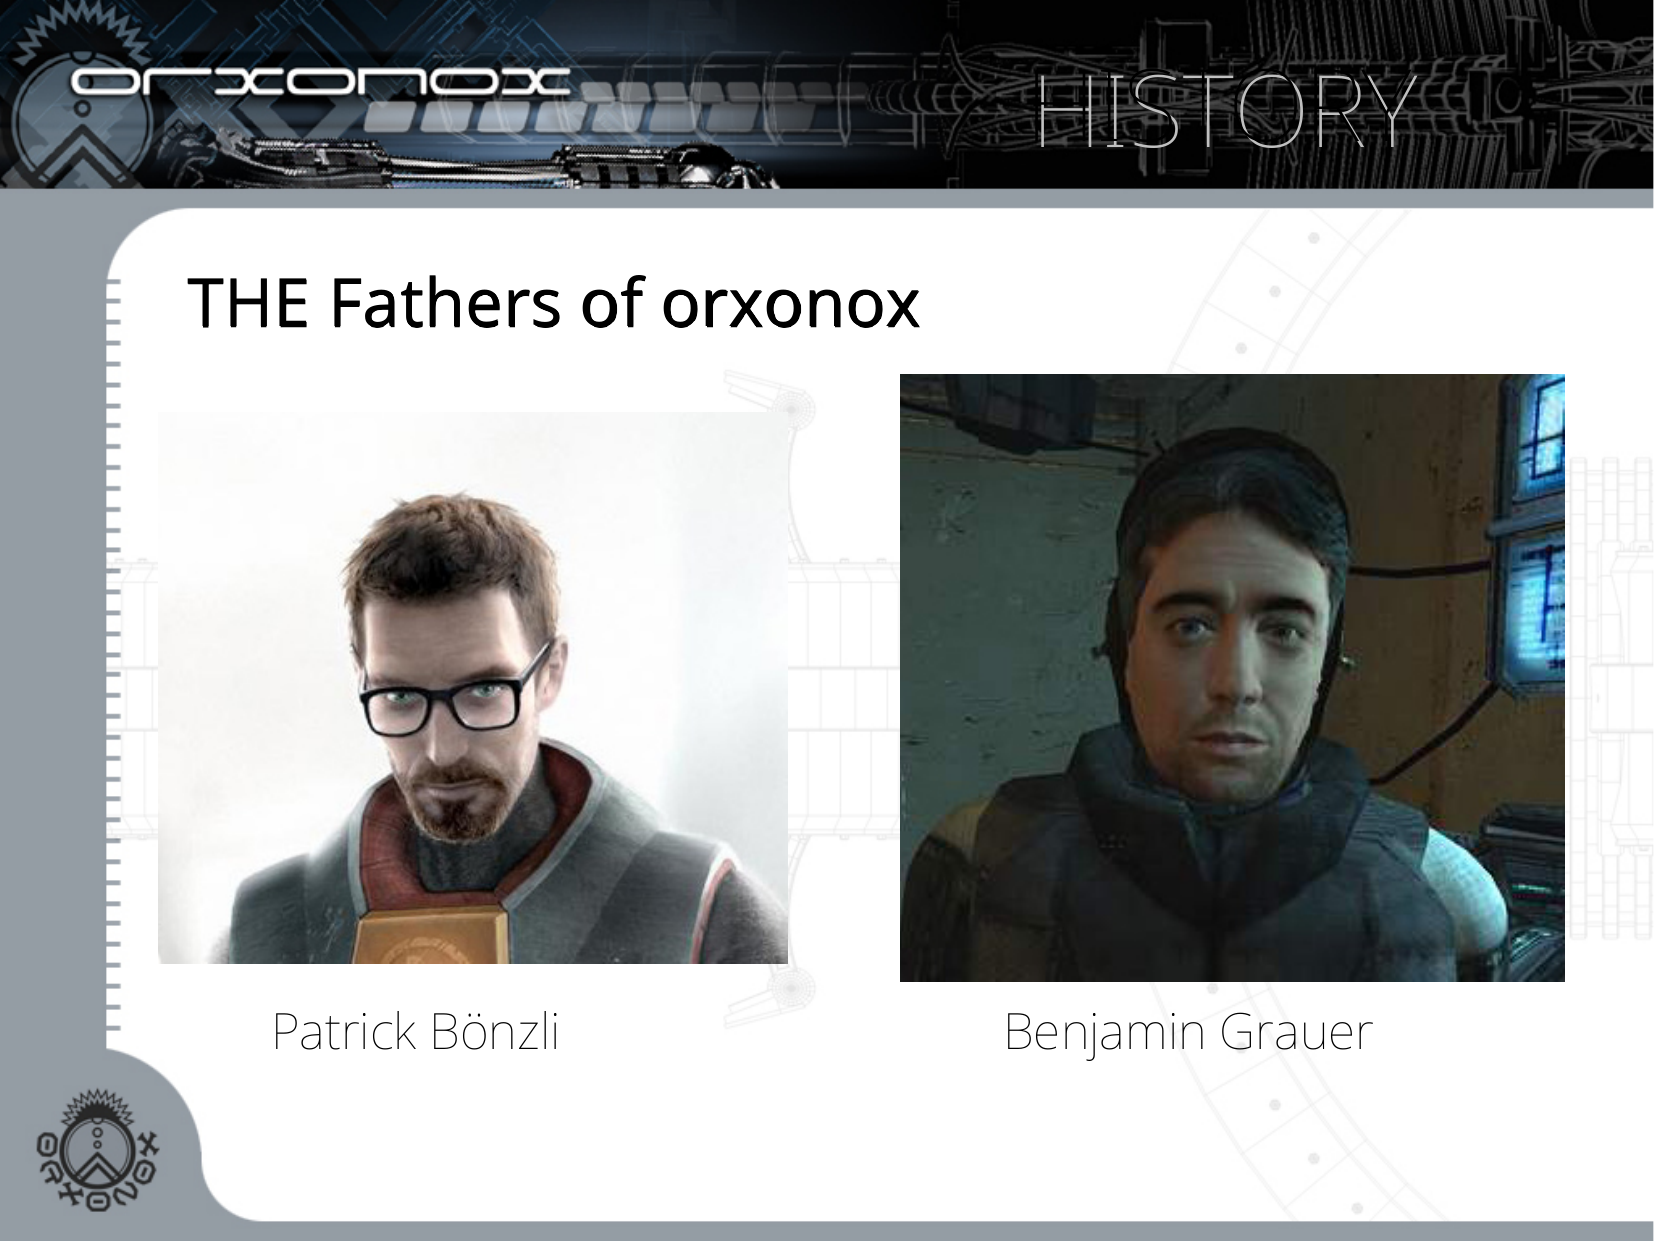

HISTORY
THE Fathers of orxonox
Patrick Bönzli
Benjamin Grauer